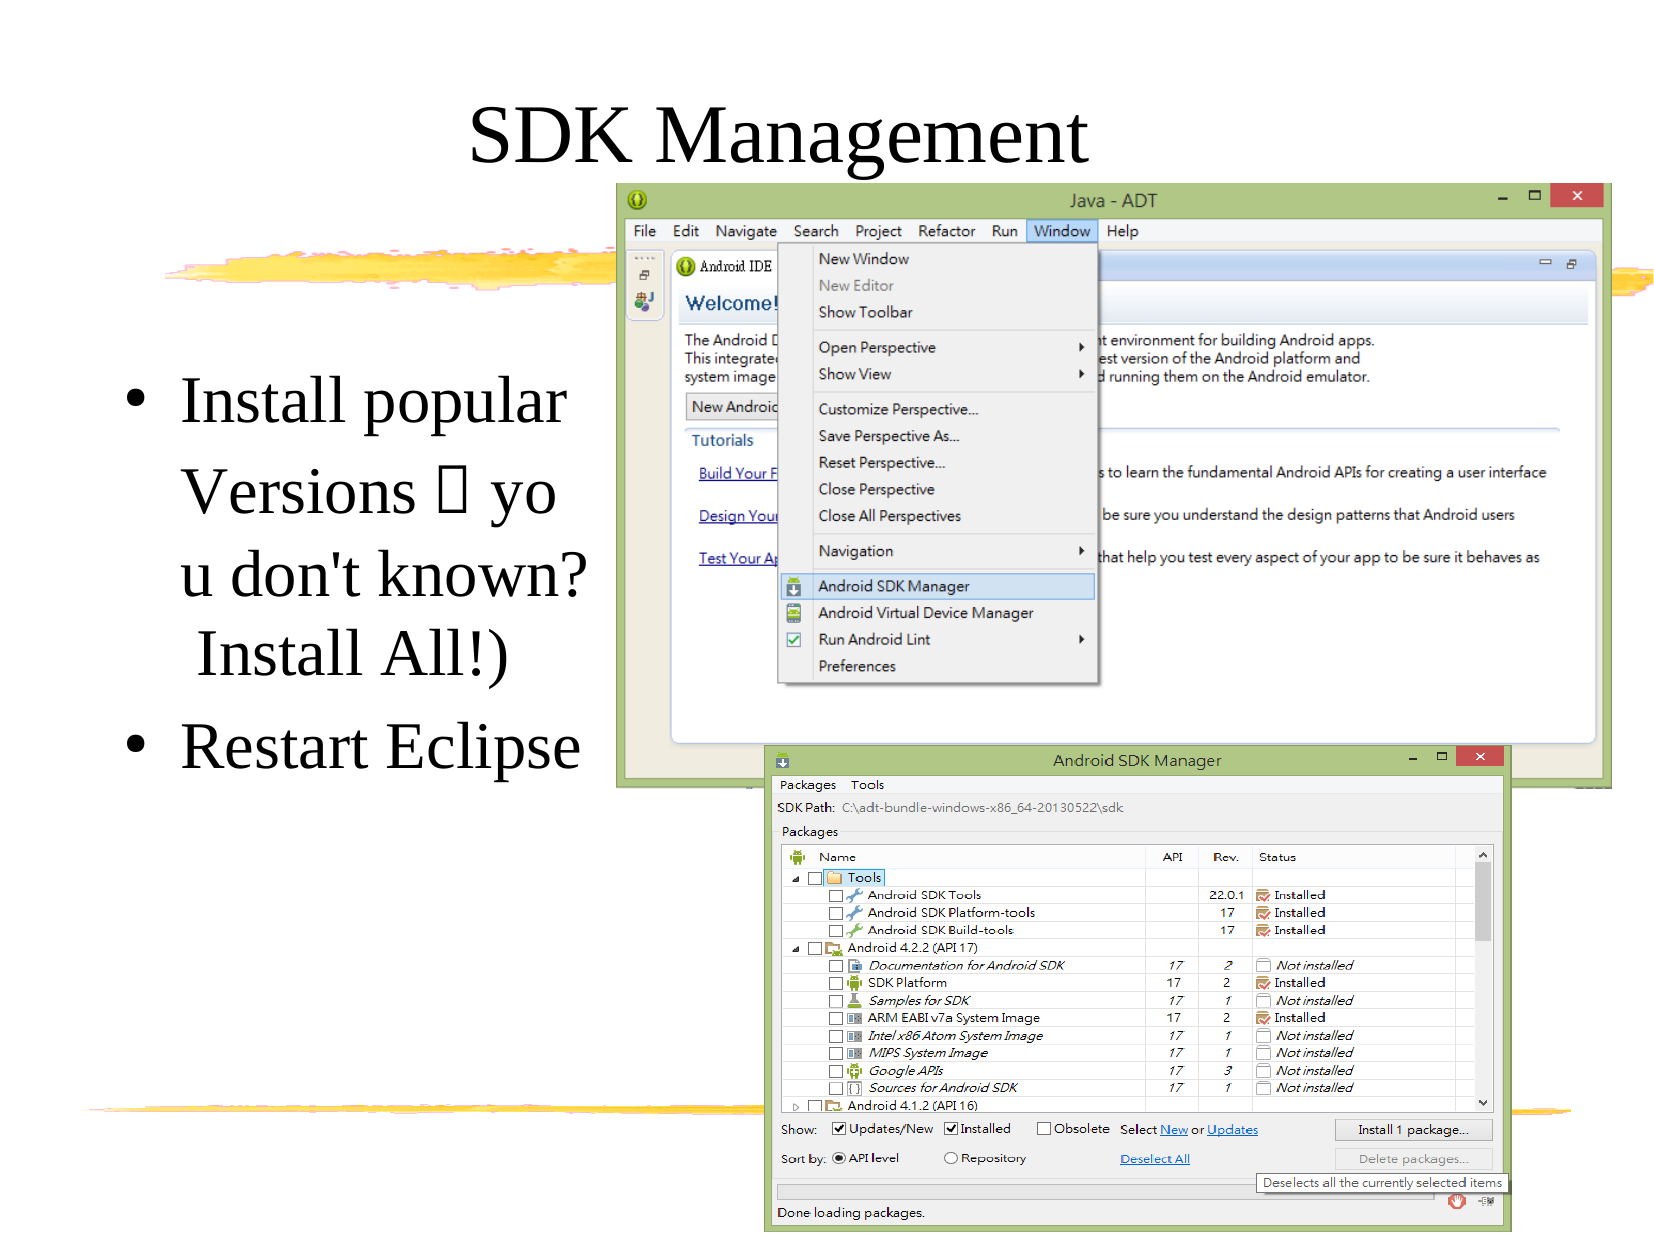

# SDK Management
Install popular Versions（you don't known? Install All!)
Restart Eclipse